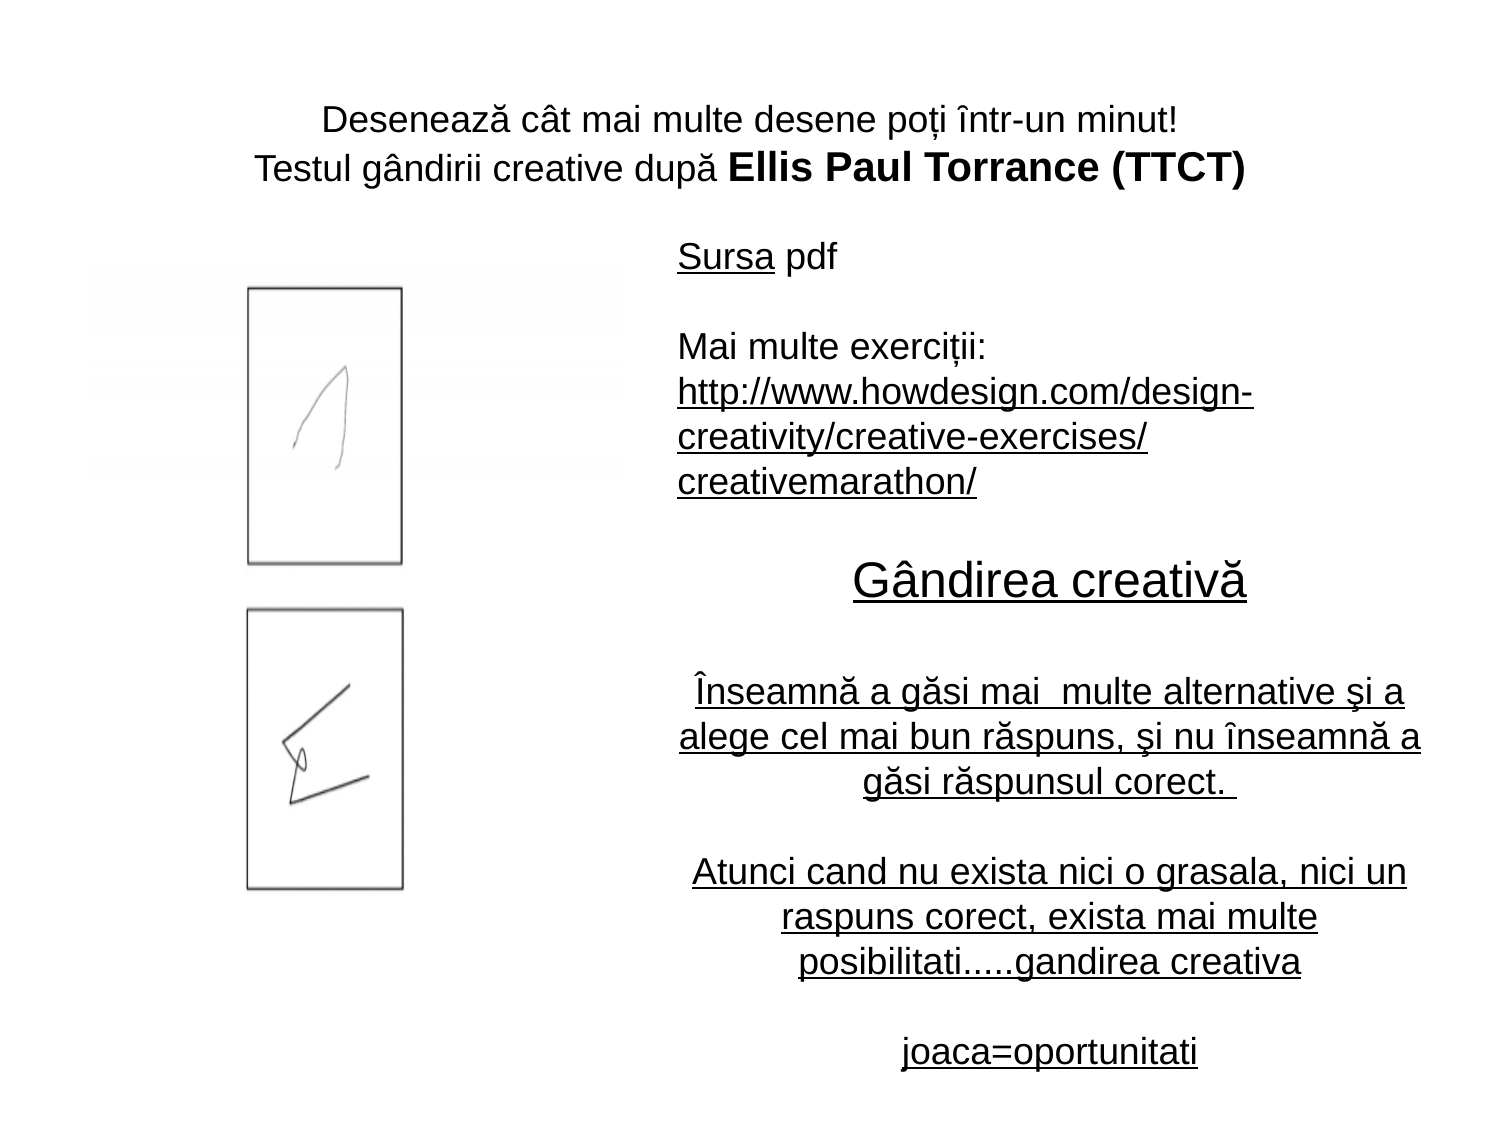

# Desenează cât mai multe desene poți ȋntr-un minut! Testul gândirii creative după Ellis Paul Torrance (TTCT)
Sursa pdf
Mai multe exerciții:
http://www.howdesign.com/design-creativity/creative-exercises/creativemarathon/
Gândirea creativă
Înseamnă a găsi mai multe alternative şi a alege cel mai bun răspuns, şi nu ȋnseamnă a găsi răspunsul corect.
Atunci cand nu exista nici o grasala, nici un raspuns corect, exista mai multe posibilitati.....gandirea creativa
joaca=oportunitati